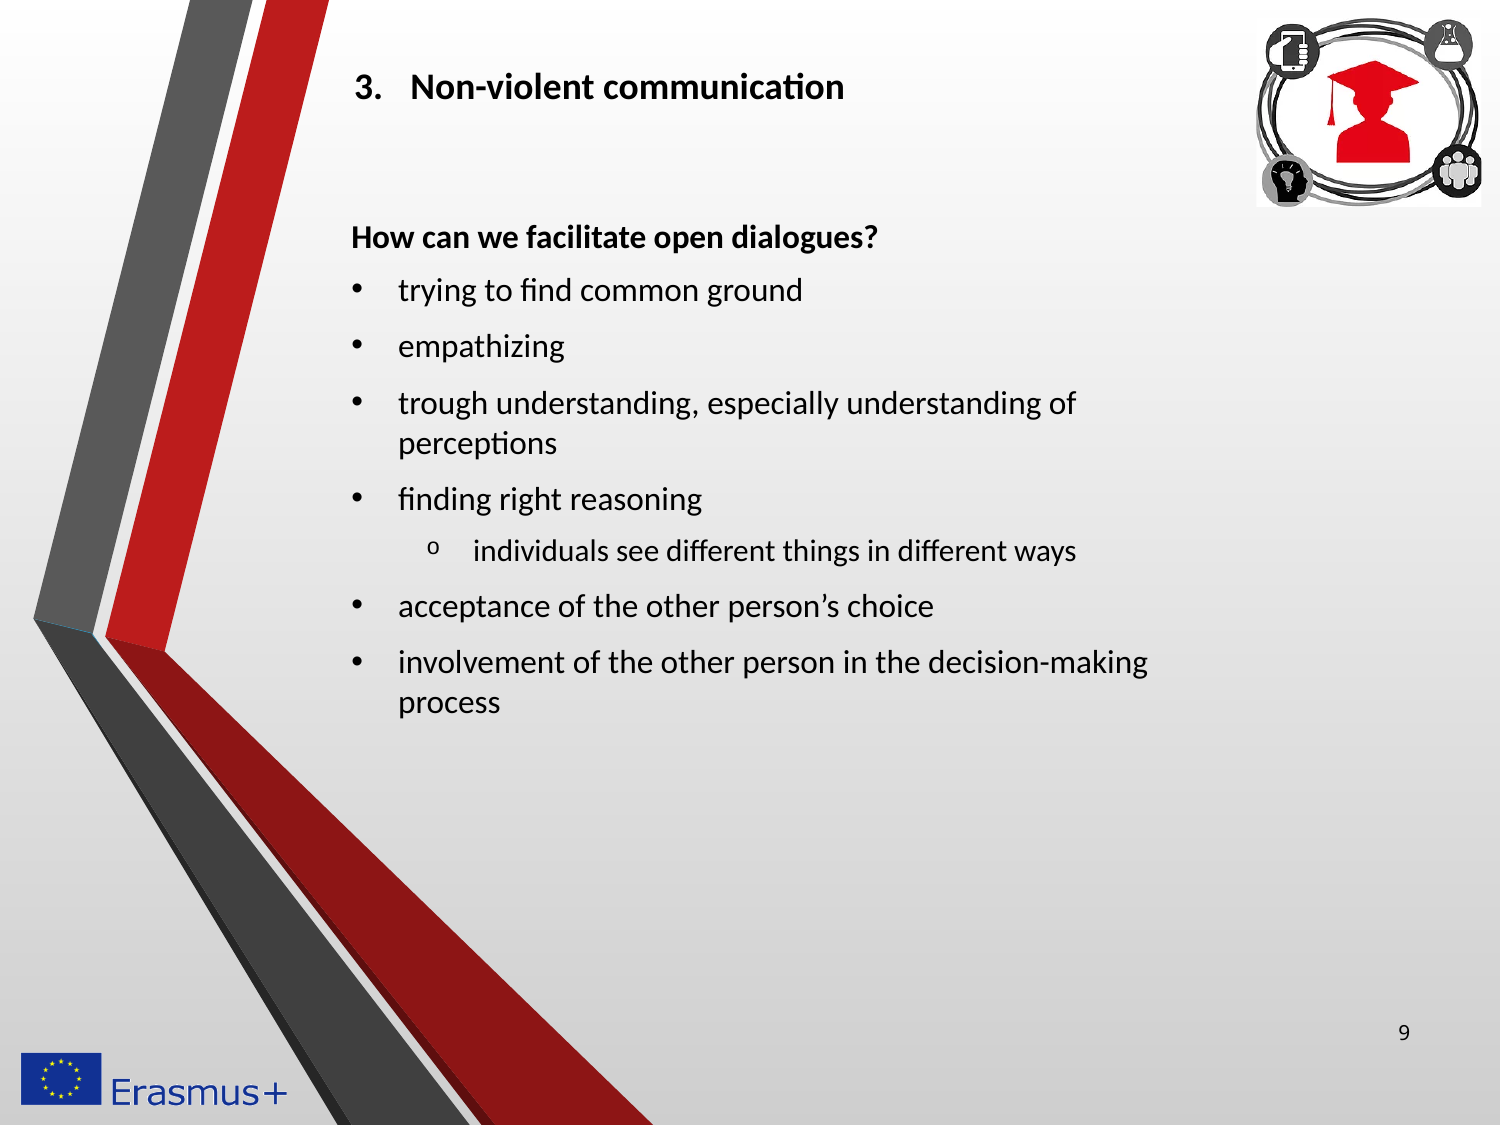

Non-violent communication
How can we facilitate open dialogues?
trying to find common ground
empathizing
trough understanding, especially understanding of perceptions
finding right reasoning
individuals see different things in different ways
acceptance of the other person’s choice
involvement of the other person in the decision-making process